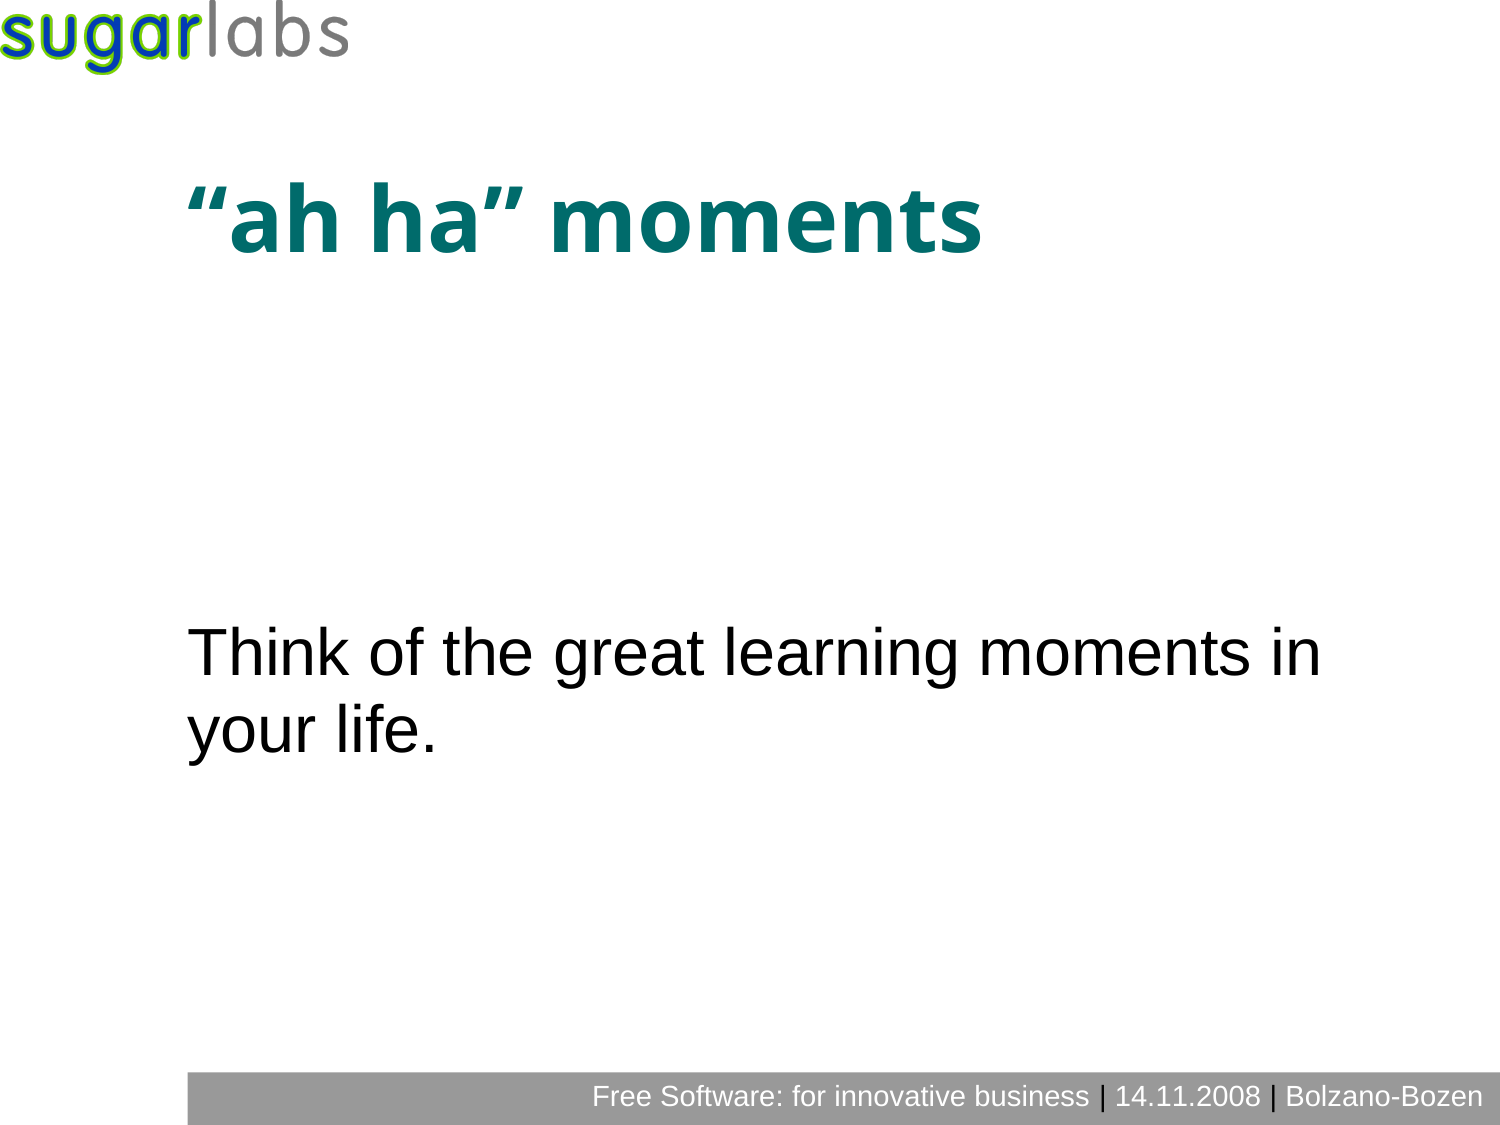

# “ah ha” moments
Think of the great learning moments in your life.